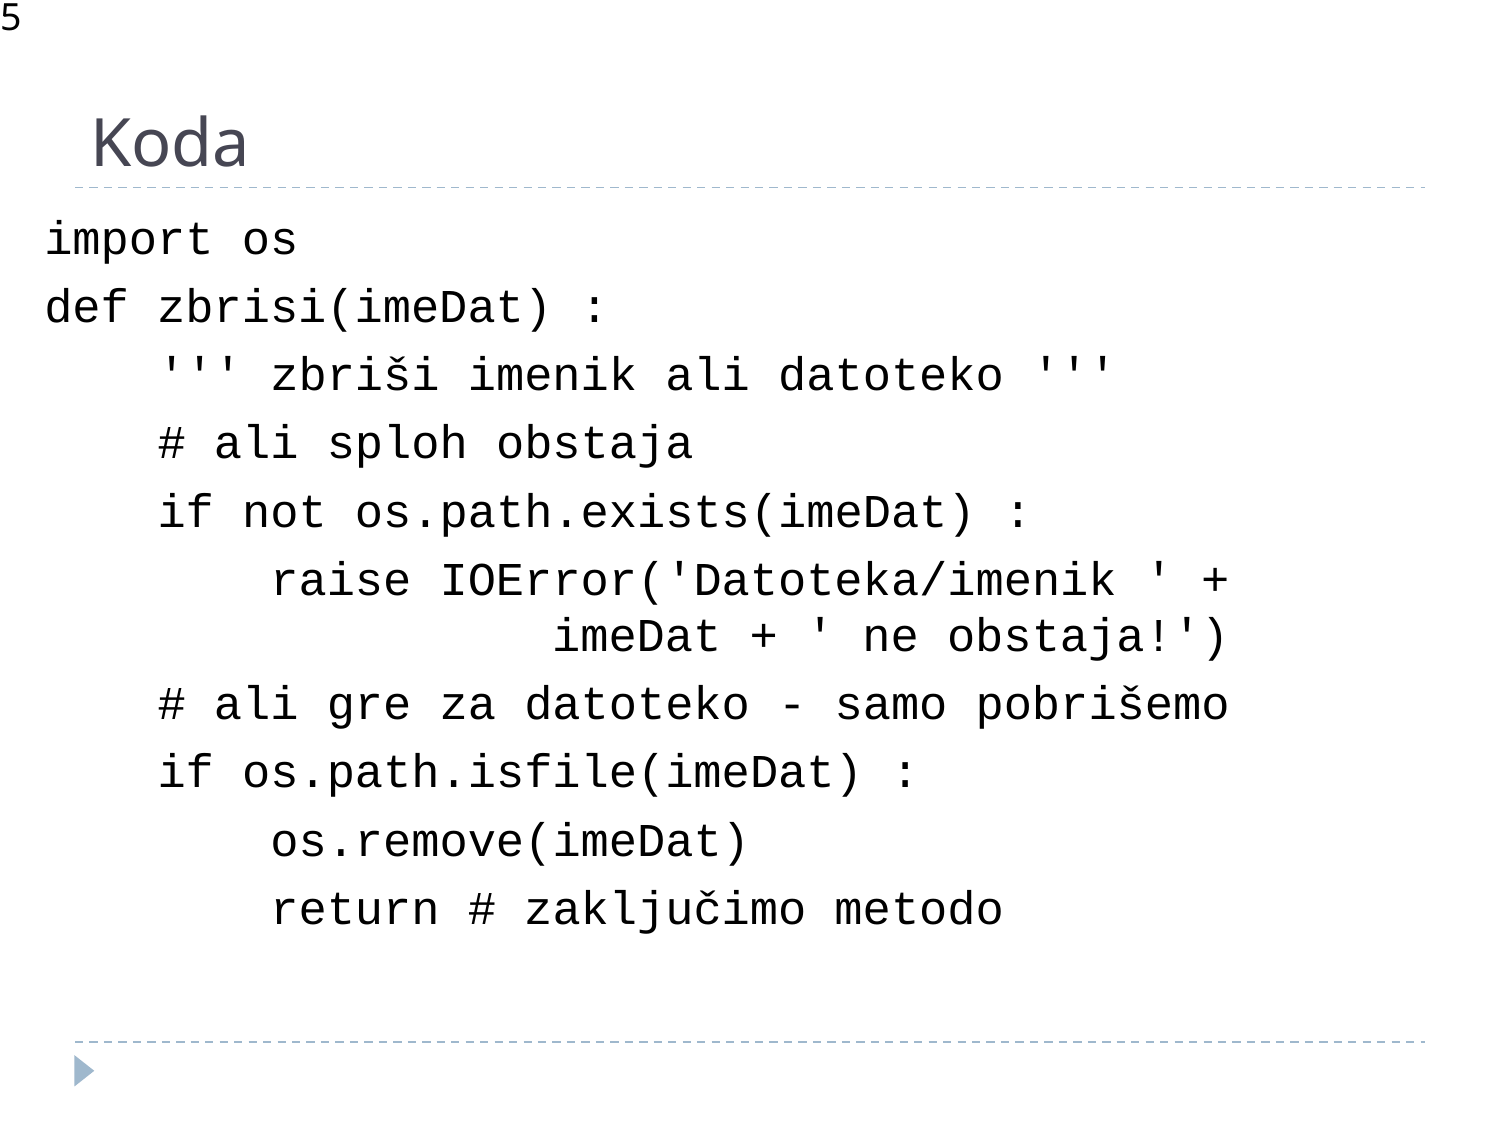

# Koda
import os
def zbrisi(imeDat) :
 ''' zbriši imenik ali datoteko '''
 # ali sploh obstaja
 if not os.path.exists(imeDat) :
 raise IOError('Datoteka/imenik ' +
 imeDat + ' ne obstaja!')
 # ali gre za datoteko - samo pobrišemo
 if os.path.isfile(imeDat) :
 os.remove(imeDat)
 return # zaključimo metodo